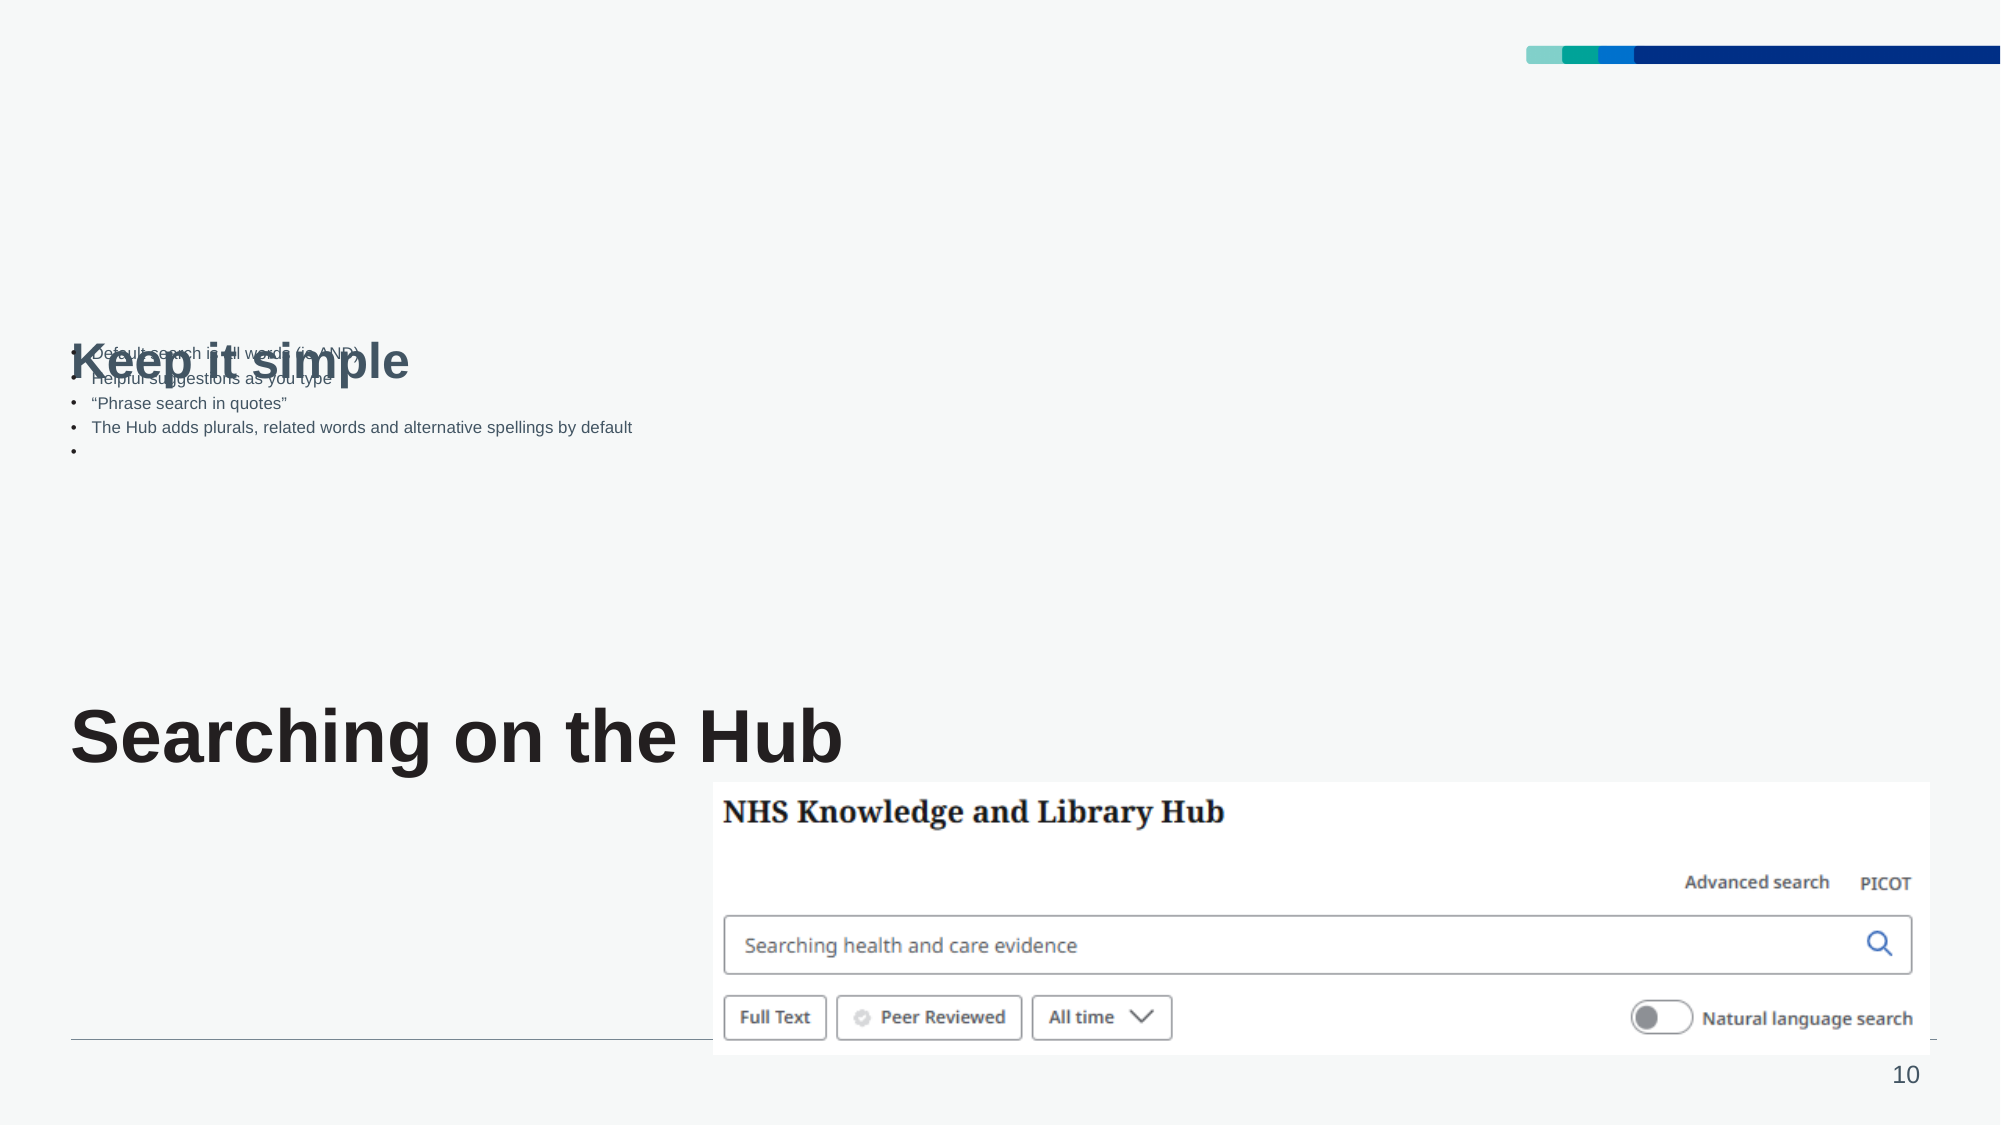

Keep it simple
Default search is all words (ie AND)
Helpful suggestions as you type
“Phrase search in quotes”
The Hub adds plurals, related words and alternative spellings by default
# Searching on the Hub